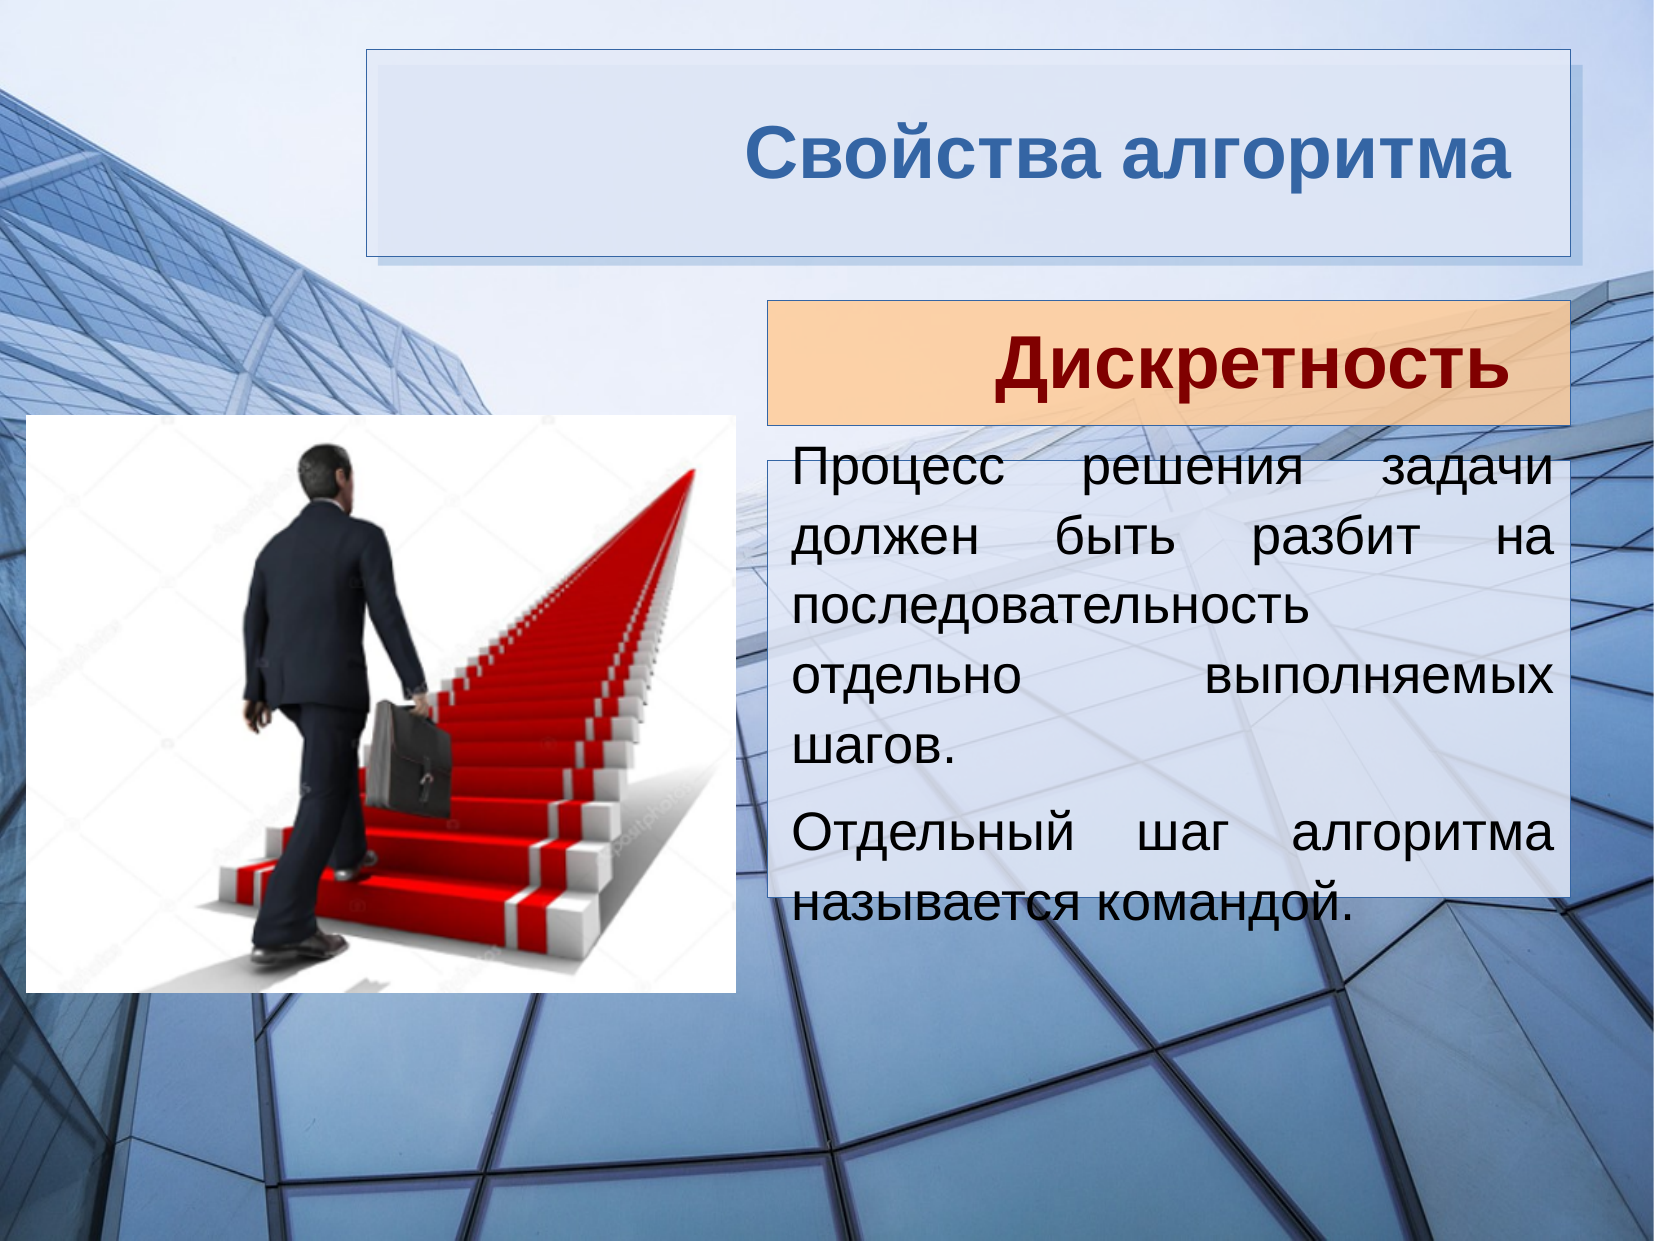

# Свойства алгоритма
Дискретность
Процесс решения задачи должен быть разбит на последовательность отдельно выполняемых шагов.
Отдельный шаг алгоритма называется командой.